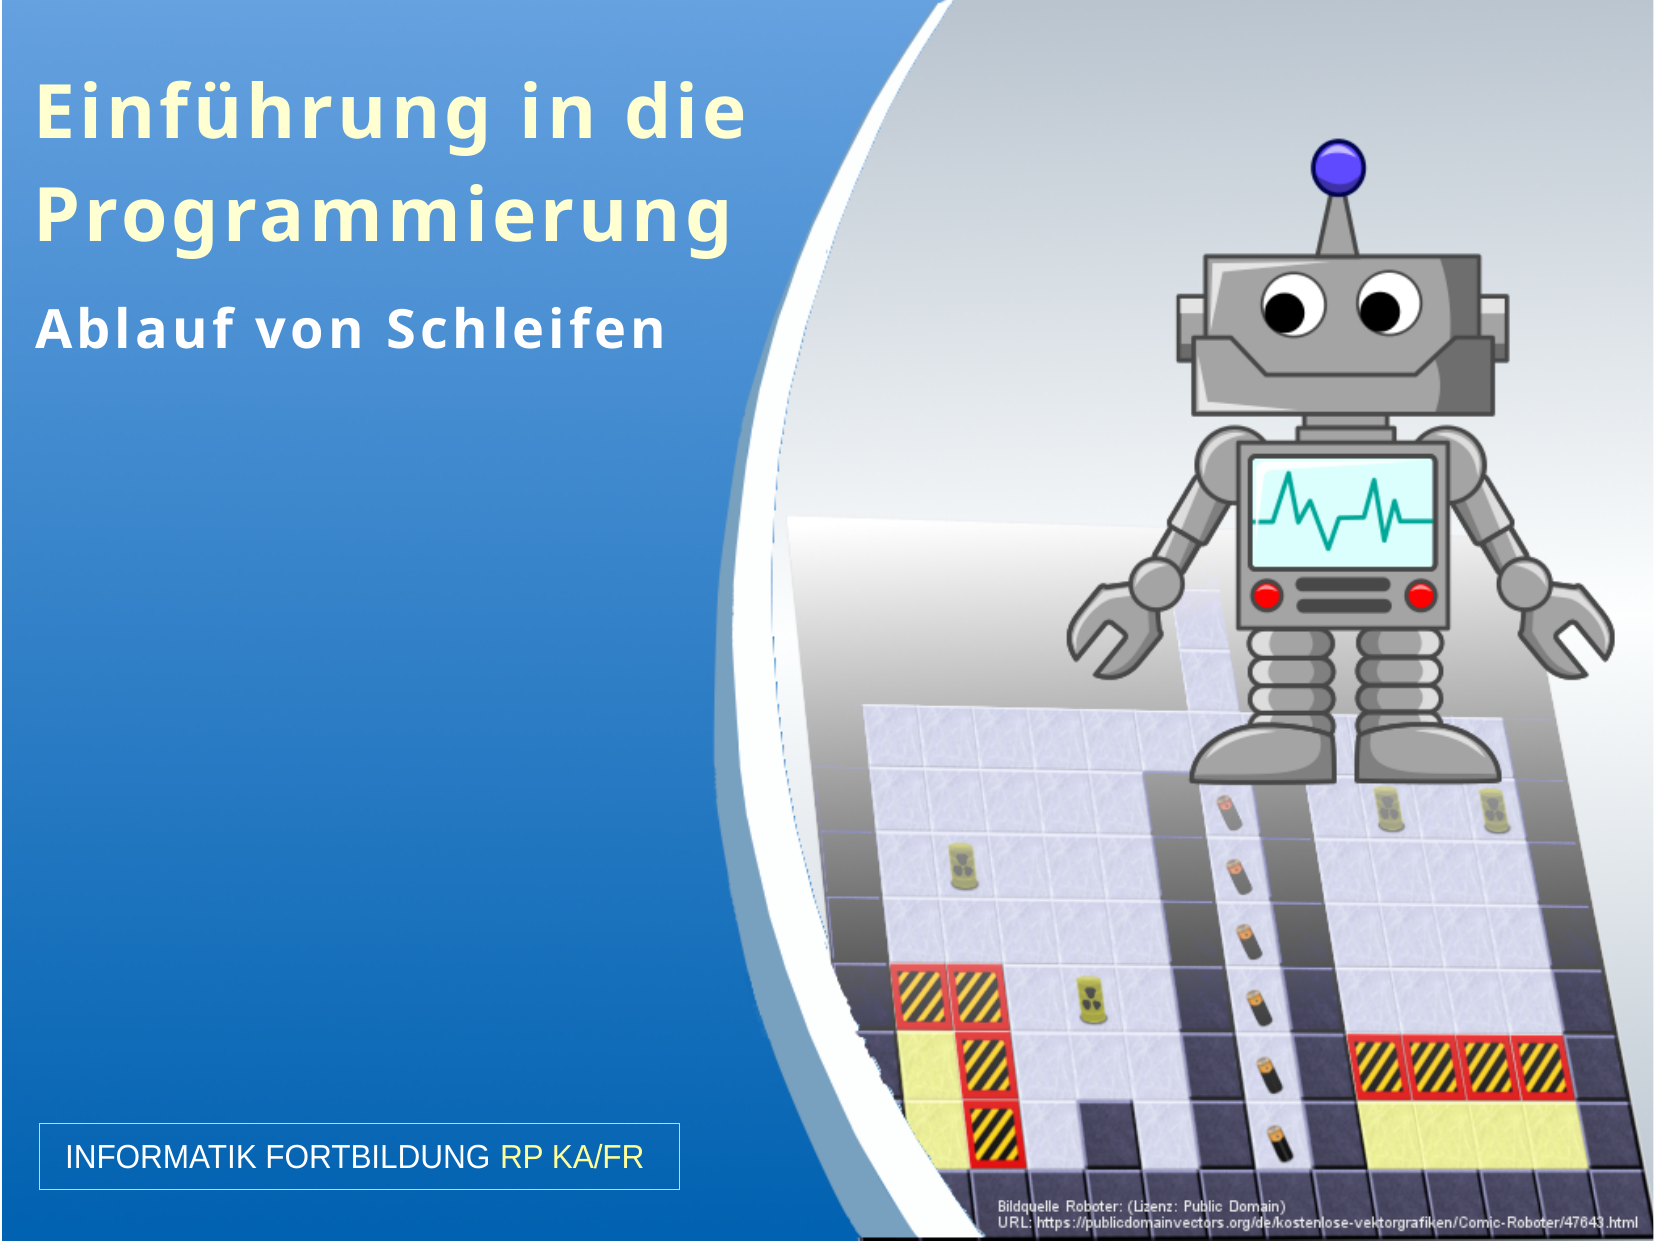

Einführung in die Programmierung
Ablauf von Schleifen
INFORMATIK FORTBILDUNG RP KA/FR
1